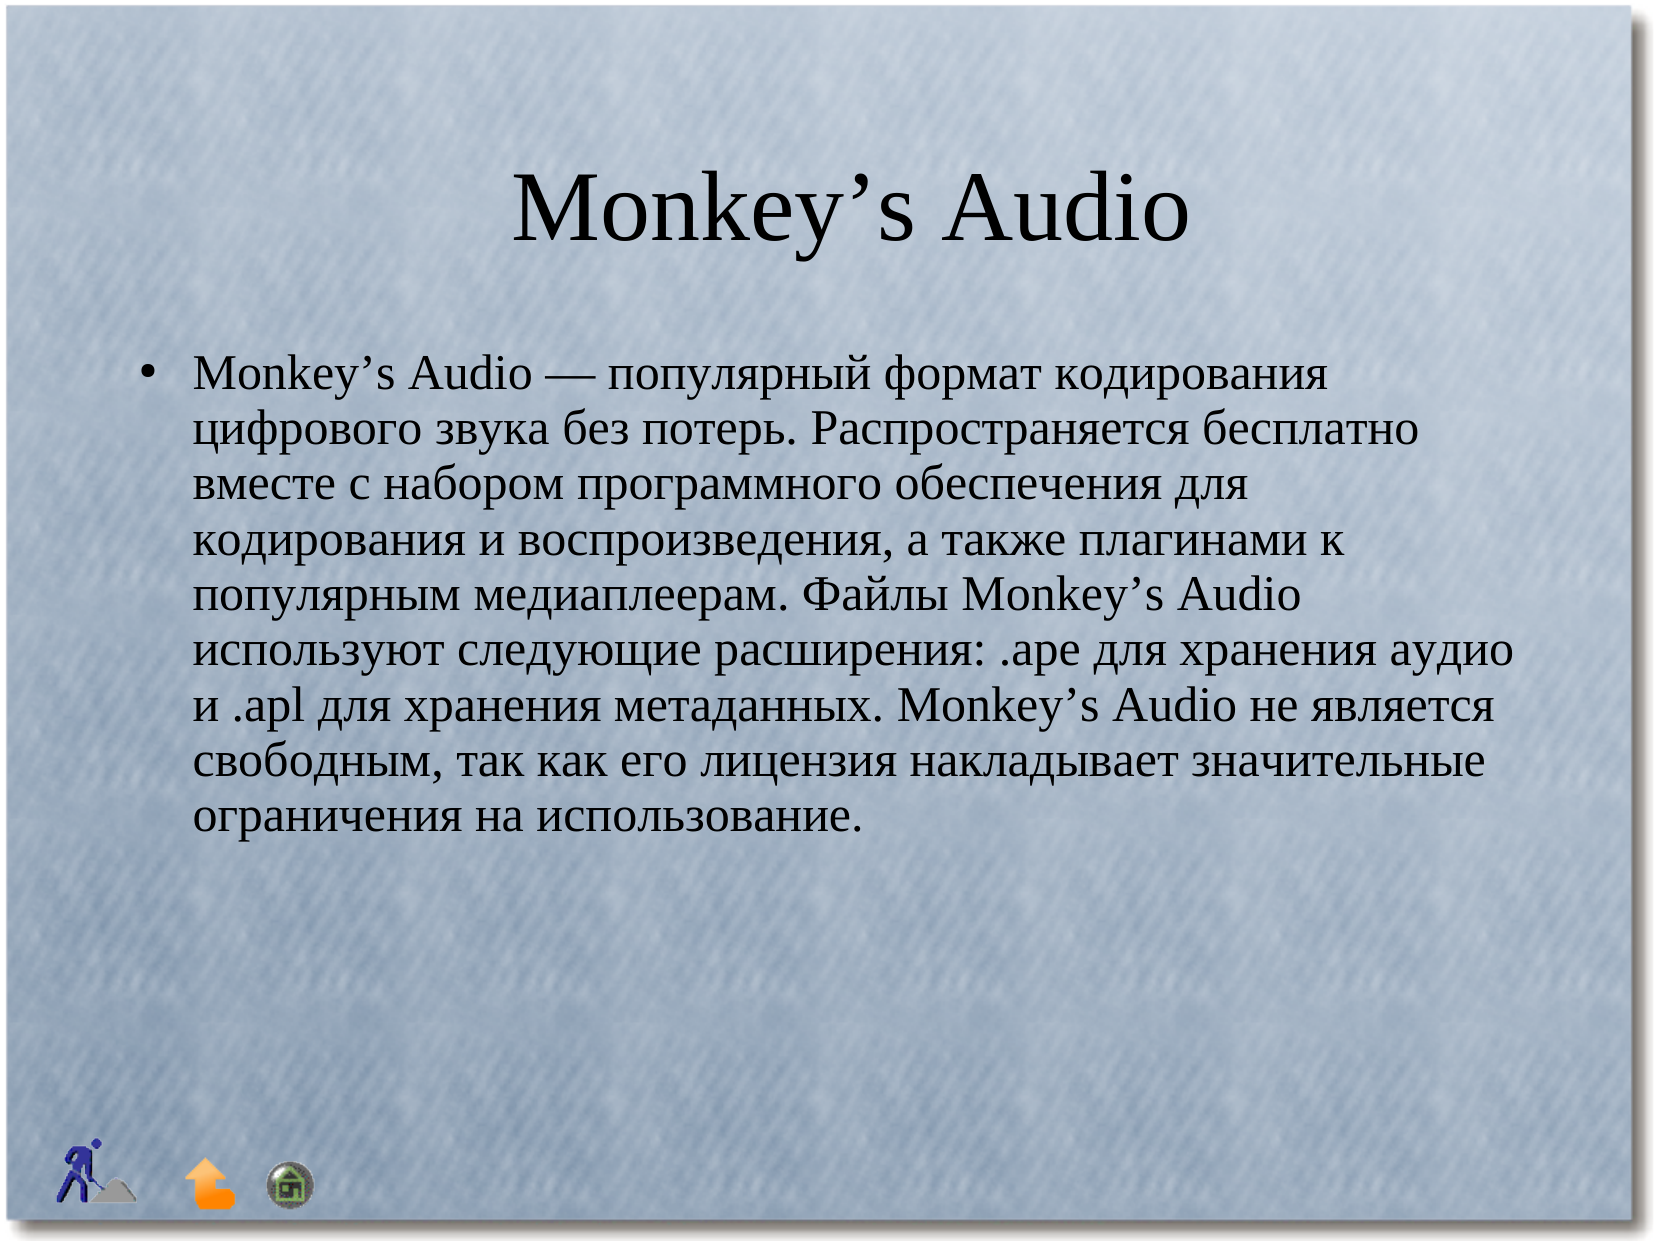

# Monkey’s Audio
Monkey’s Audio — популярный формат кодирования цифрового звука без потерь. Распространяется бесплатно вместе с набором программного обеспечения для кодирования и воспроизведения, а также плагинами к популярным медиаплеерам. Файлы Monkey’s Audio используют следующие расширения: .ape для хранения аудио и .apl для хранения метаданных. Monkey’s Audio не является свободным, так как его лицензия накладывает значительные ограничения на использование.